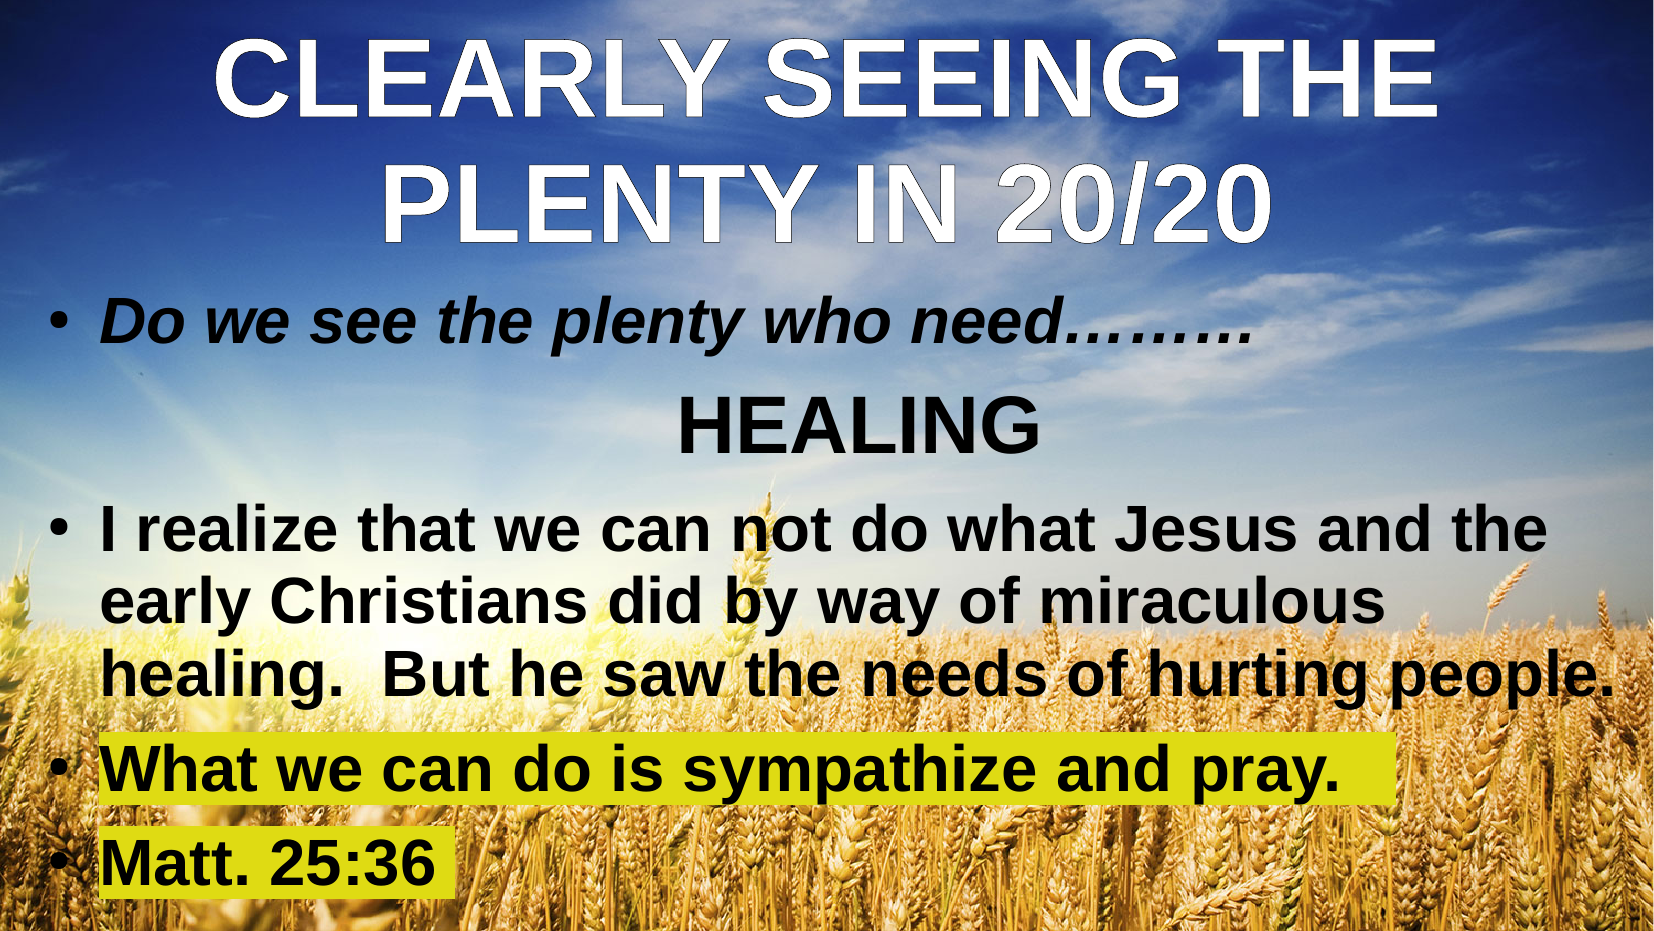

# CLEARLY SEEING THE PLENTY IN 20/20
Do we see the plenty who need………
HEALING
I realize that we can not do what Jesus and the early Christians did by way of miraculous healing. But he saw the needs of hurting people.
What we can do is sympathize and pray.
Matt. 25:36